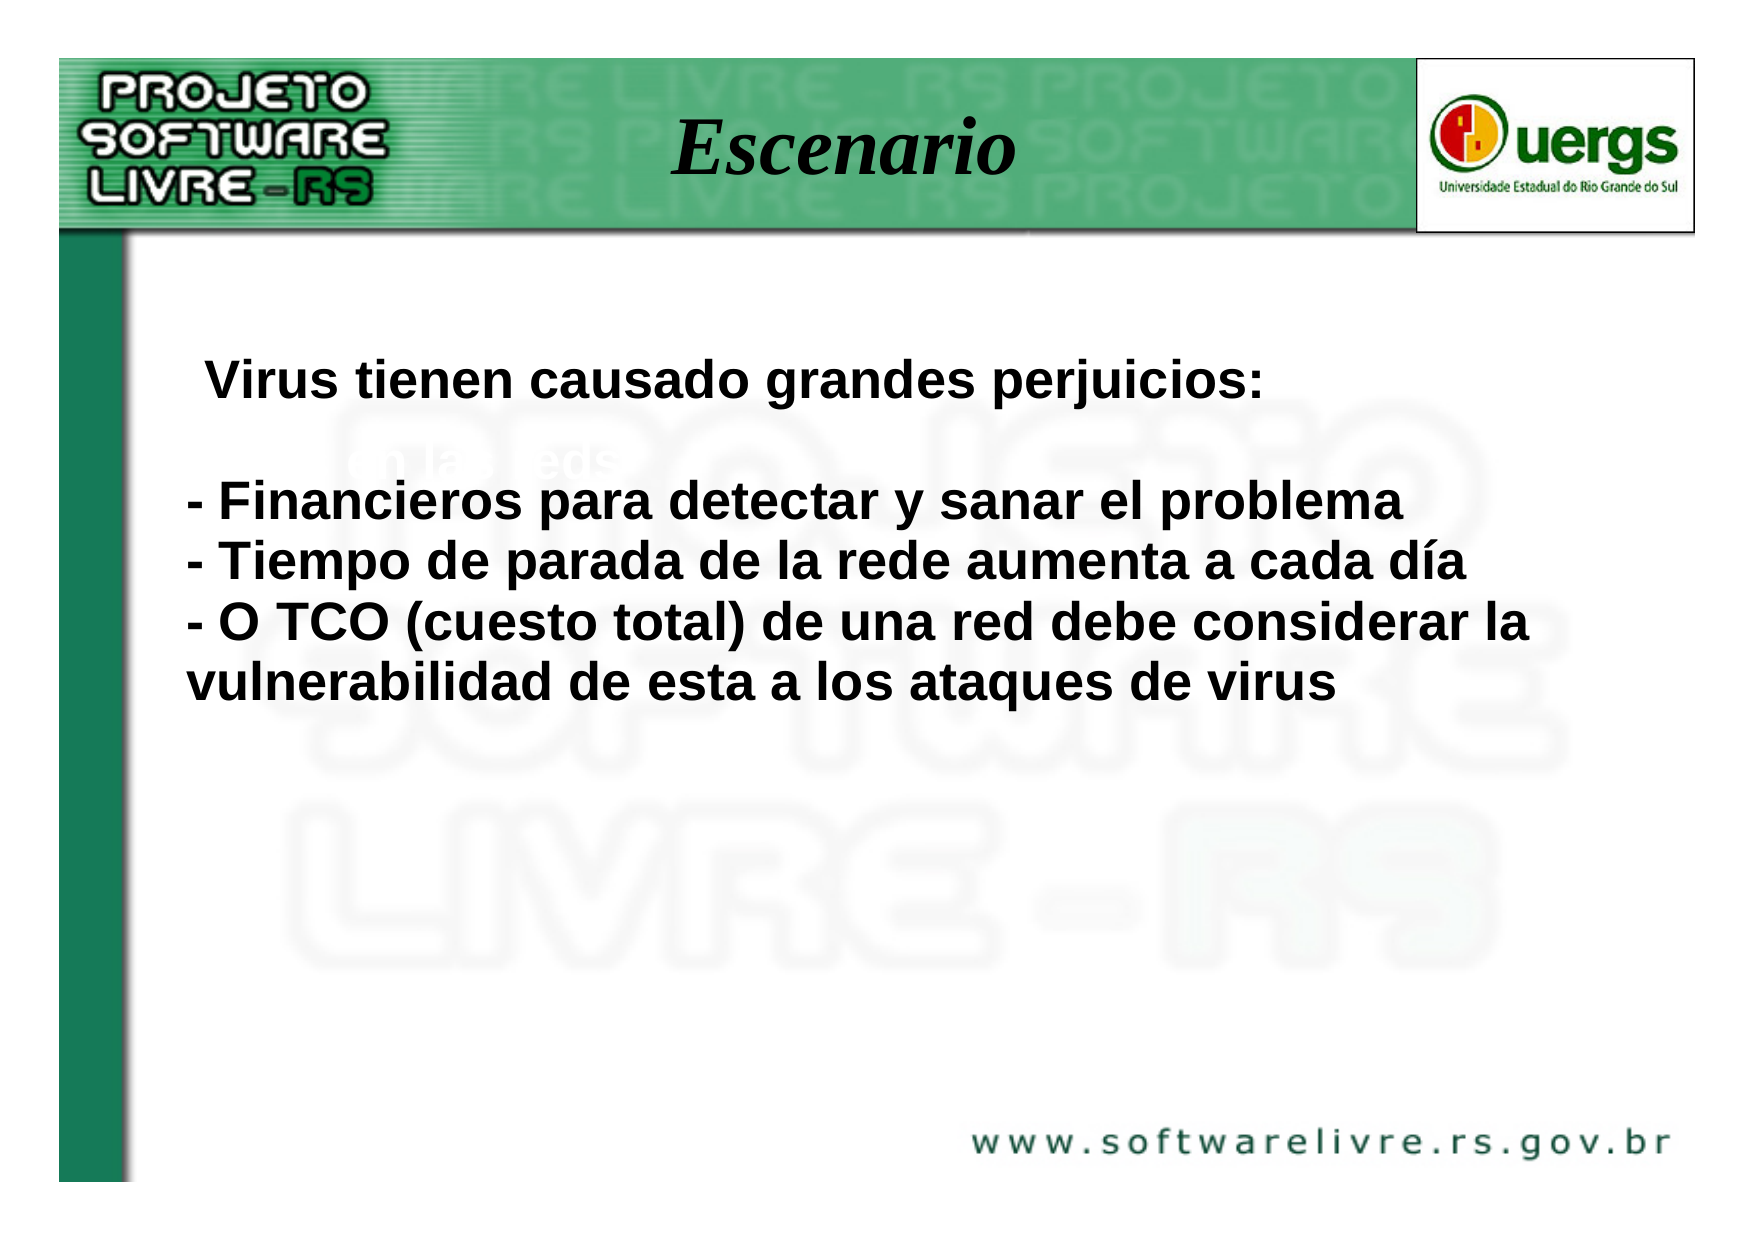

Escenario
	Virus tienen causado grandes perjuicios:
- Financieros para detectar y sanar el problema
- Tiempo de parada de la rede aumenta a cada día
- O TCO (cuesto total) de una red debe considerar la vulnerabilidad de esta a los ataques de virus
Virus en las reds